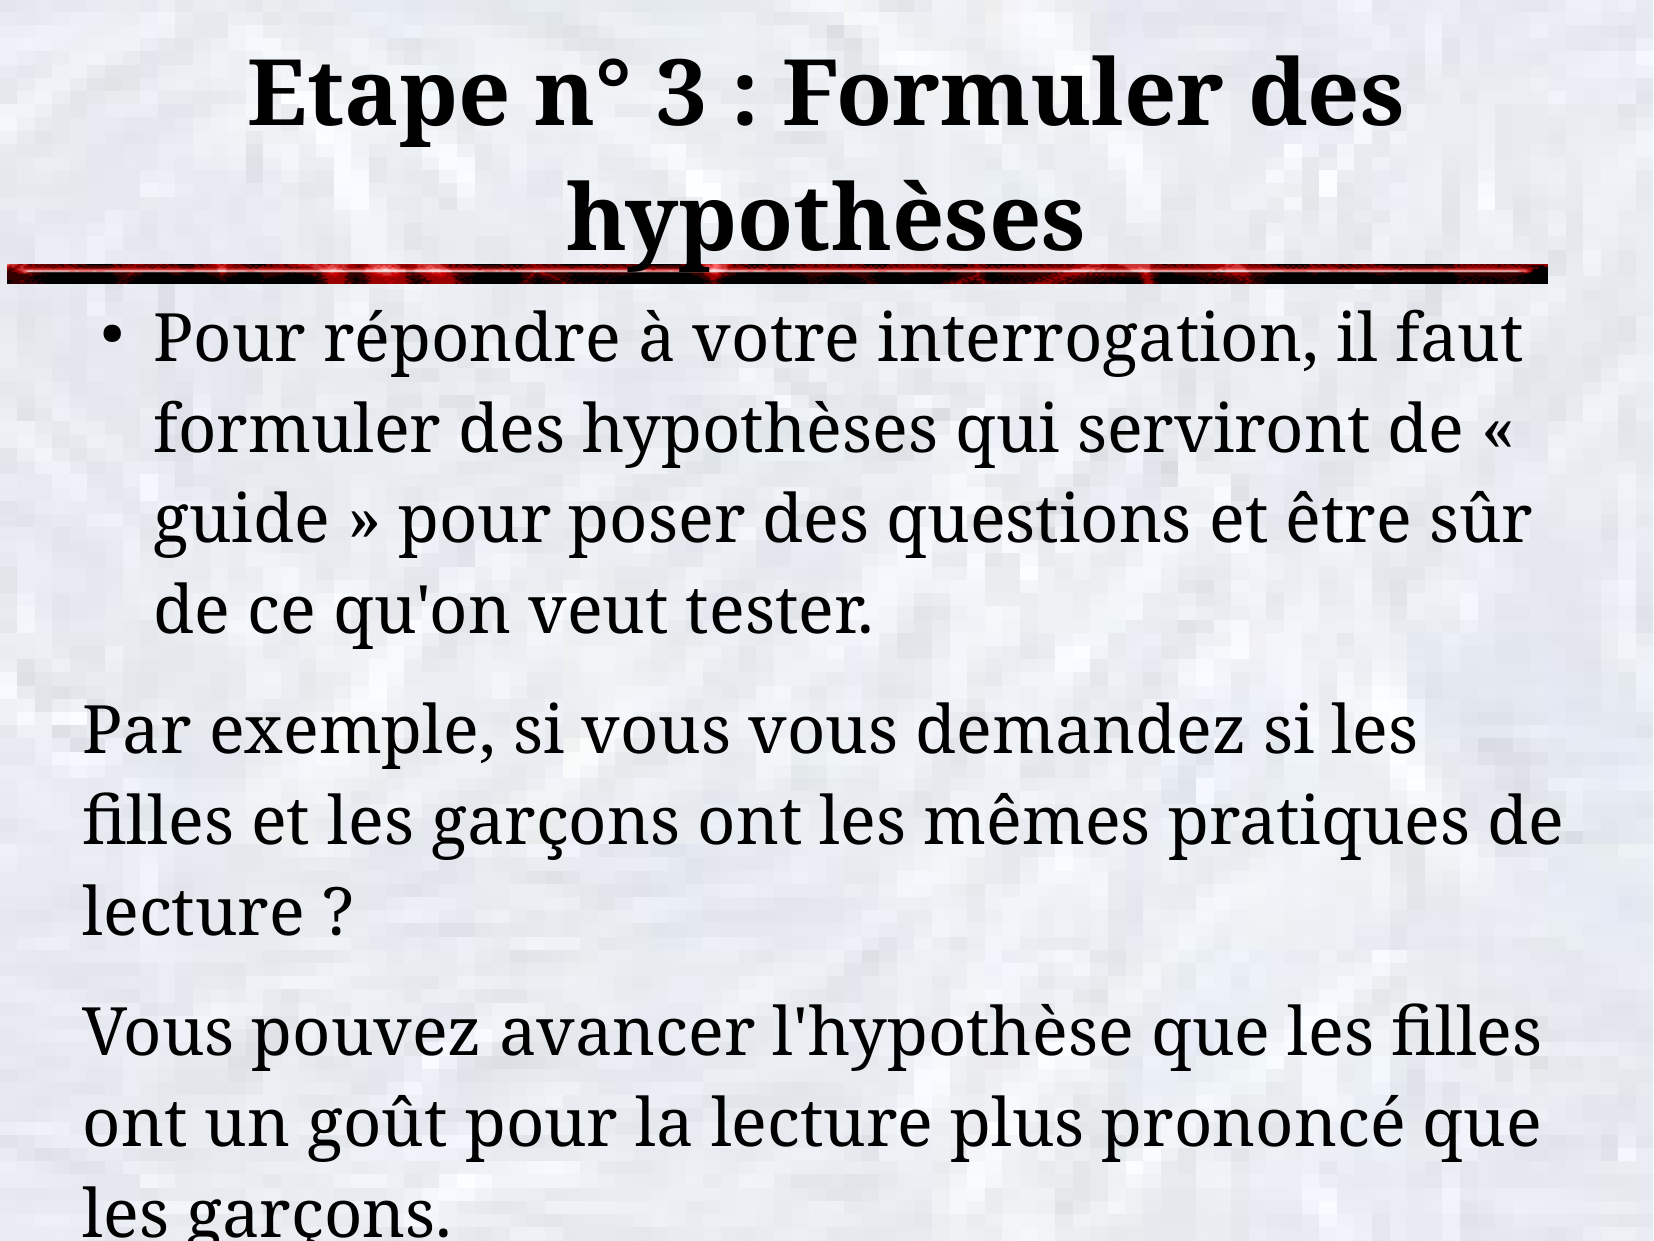

# Etape n° 3 : Formuler des hypothèses
Pour répondre à votre interrogation, il faut formuler des hypothèses qui serviront de « guide » pour poser des questions et être sûr de ce qu'on veut tester.
Par exemple, si vous vous demandez si les filles et les garçons ont les mêmes pratiques de lecture ?
Vous pouvez avancer l'hypothèse que les filles ont un goût pour la lecture plus prononcé que les garçons.